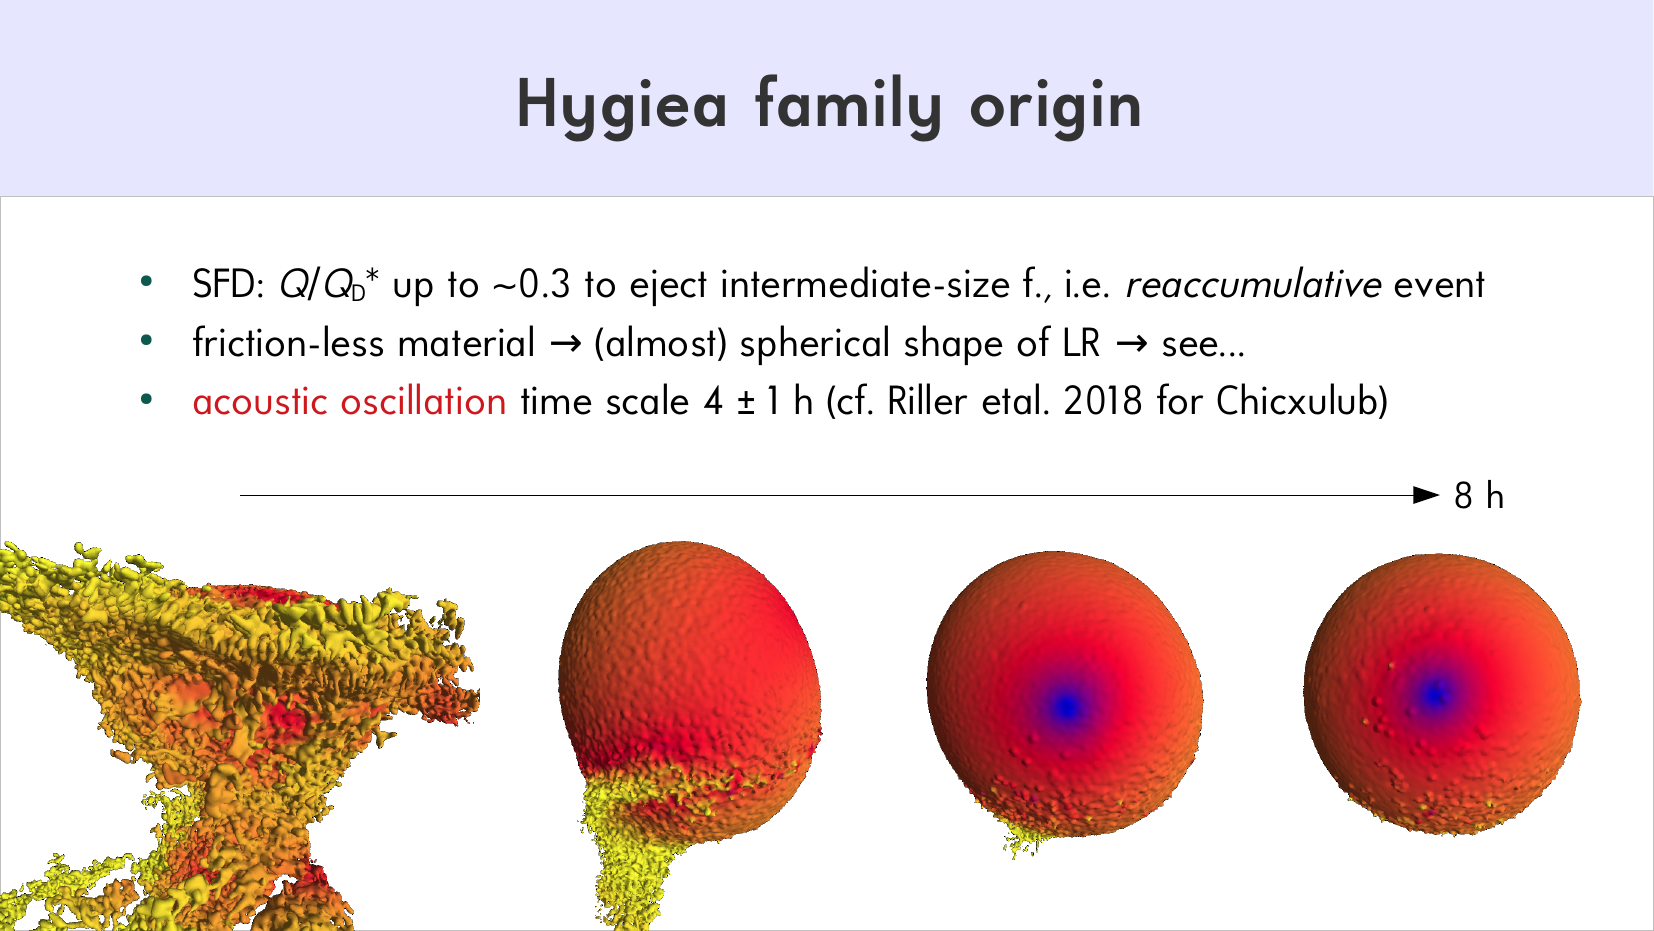

# Hygiea family origin
SFD: Q/QD* up to ~0.3 to eject intermediate-size f., i.e. reaccumulative event
friction-less material → (almost) spherical shape of LR → see...
acoustic oscillation time scale 4 ± 1 h (cf. Riller etal. 2018 for Chicxulub)
8 h